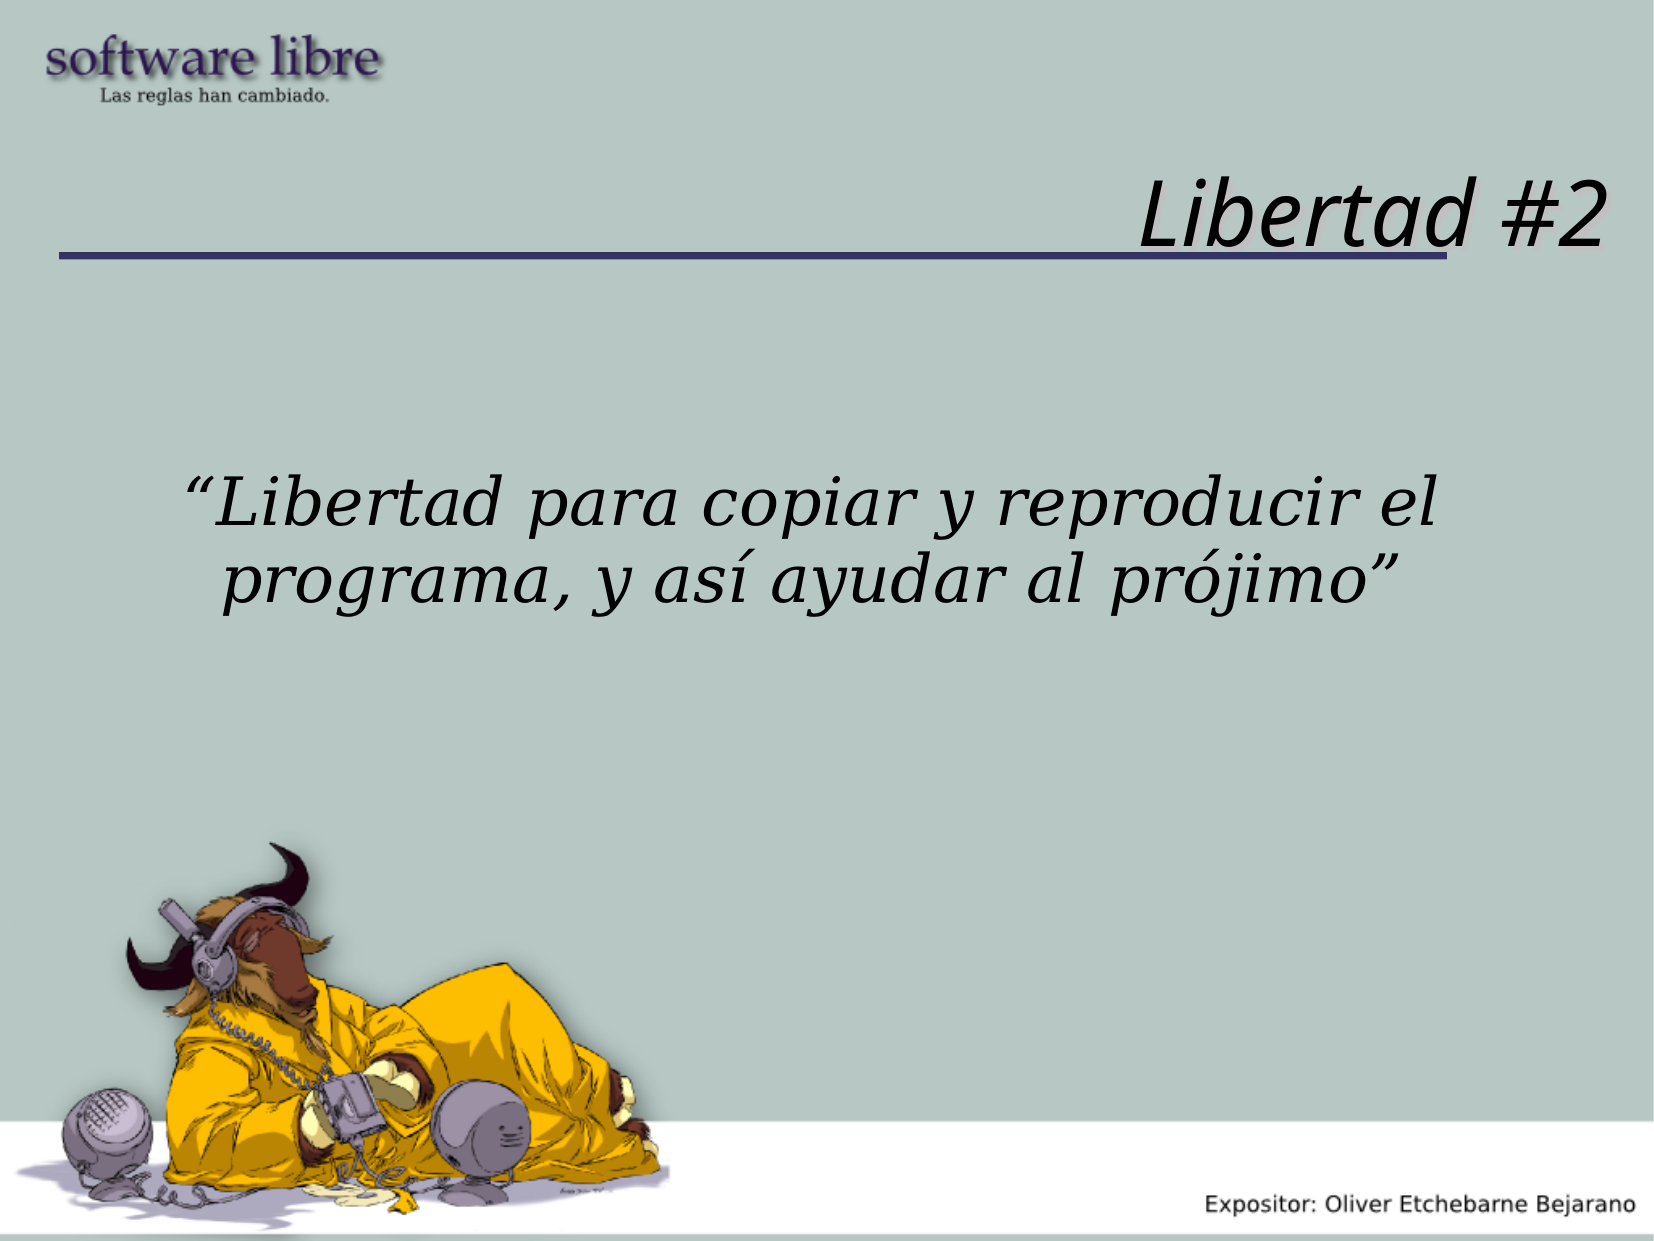

Libertad #2
“Libertad para copiar y reproducir el programa, y así ayudar al prójimo”